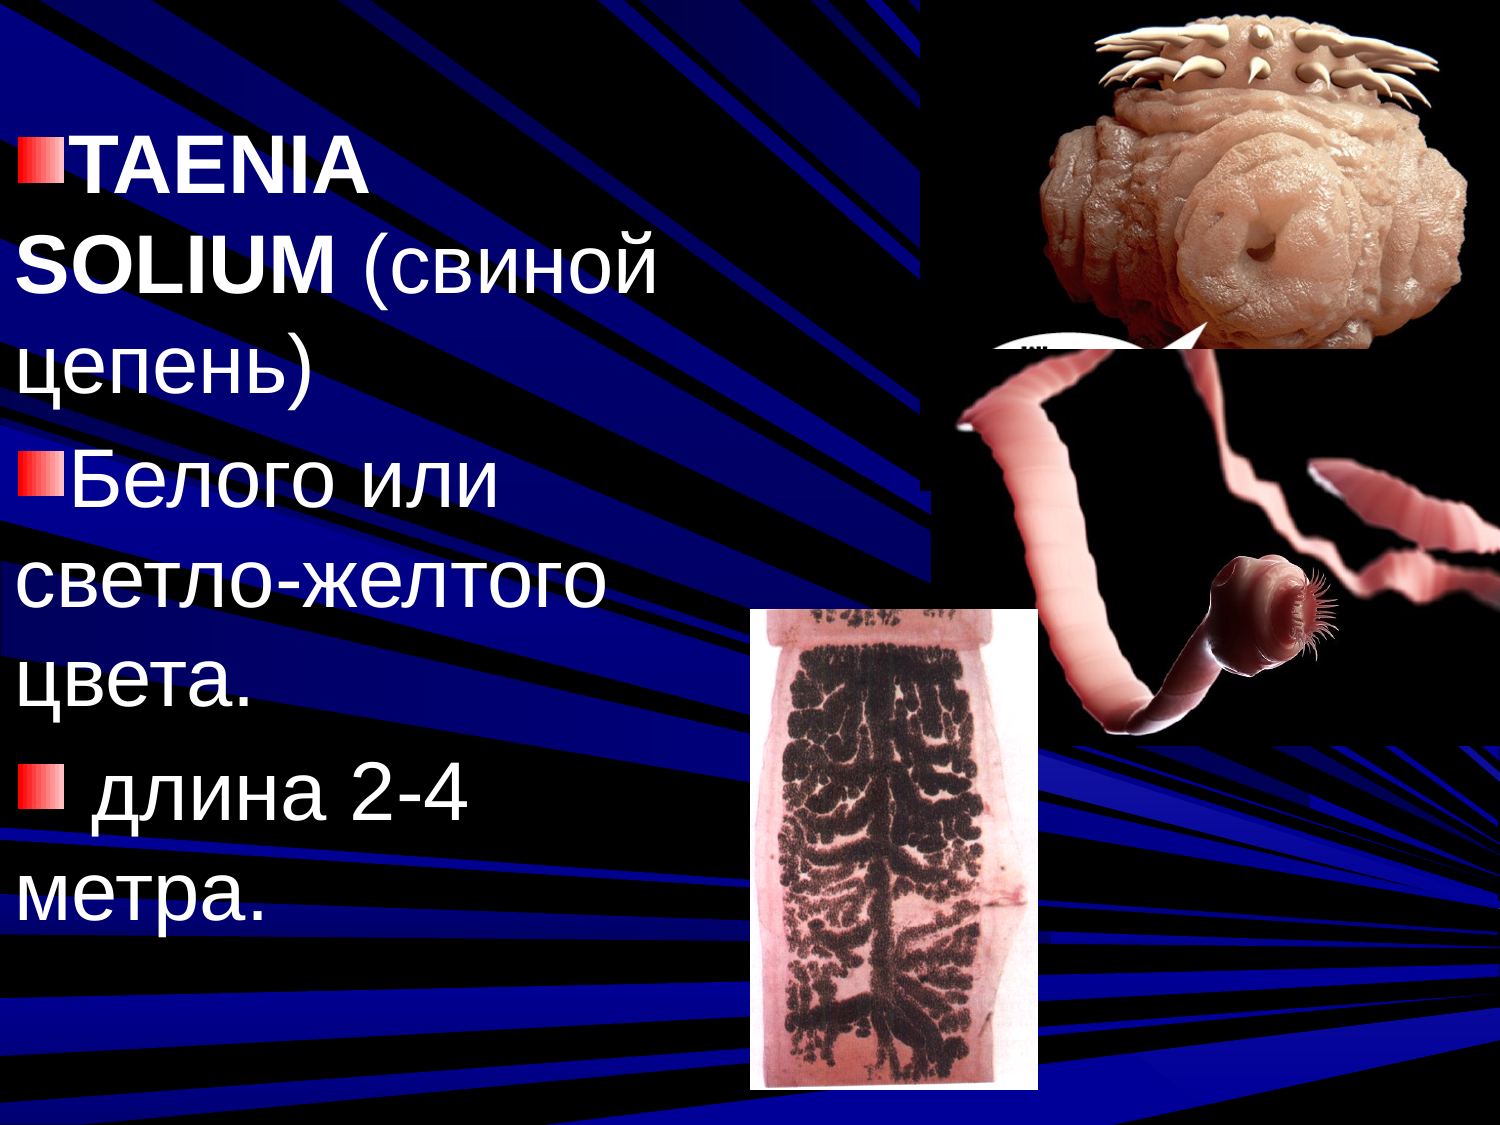

# TAENIA SOLIUM (свиной цепень)
Белого или светло-желтого цвета.
 длина 2-4 метра.